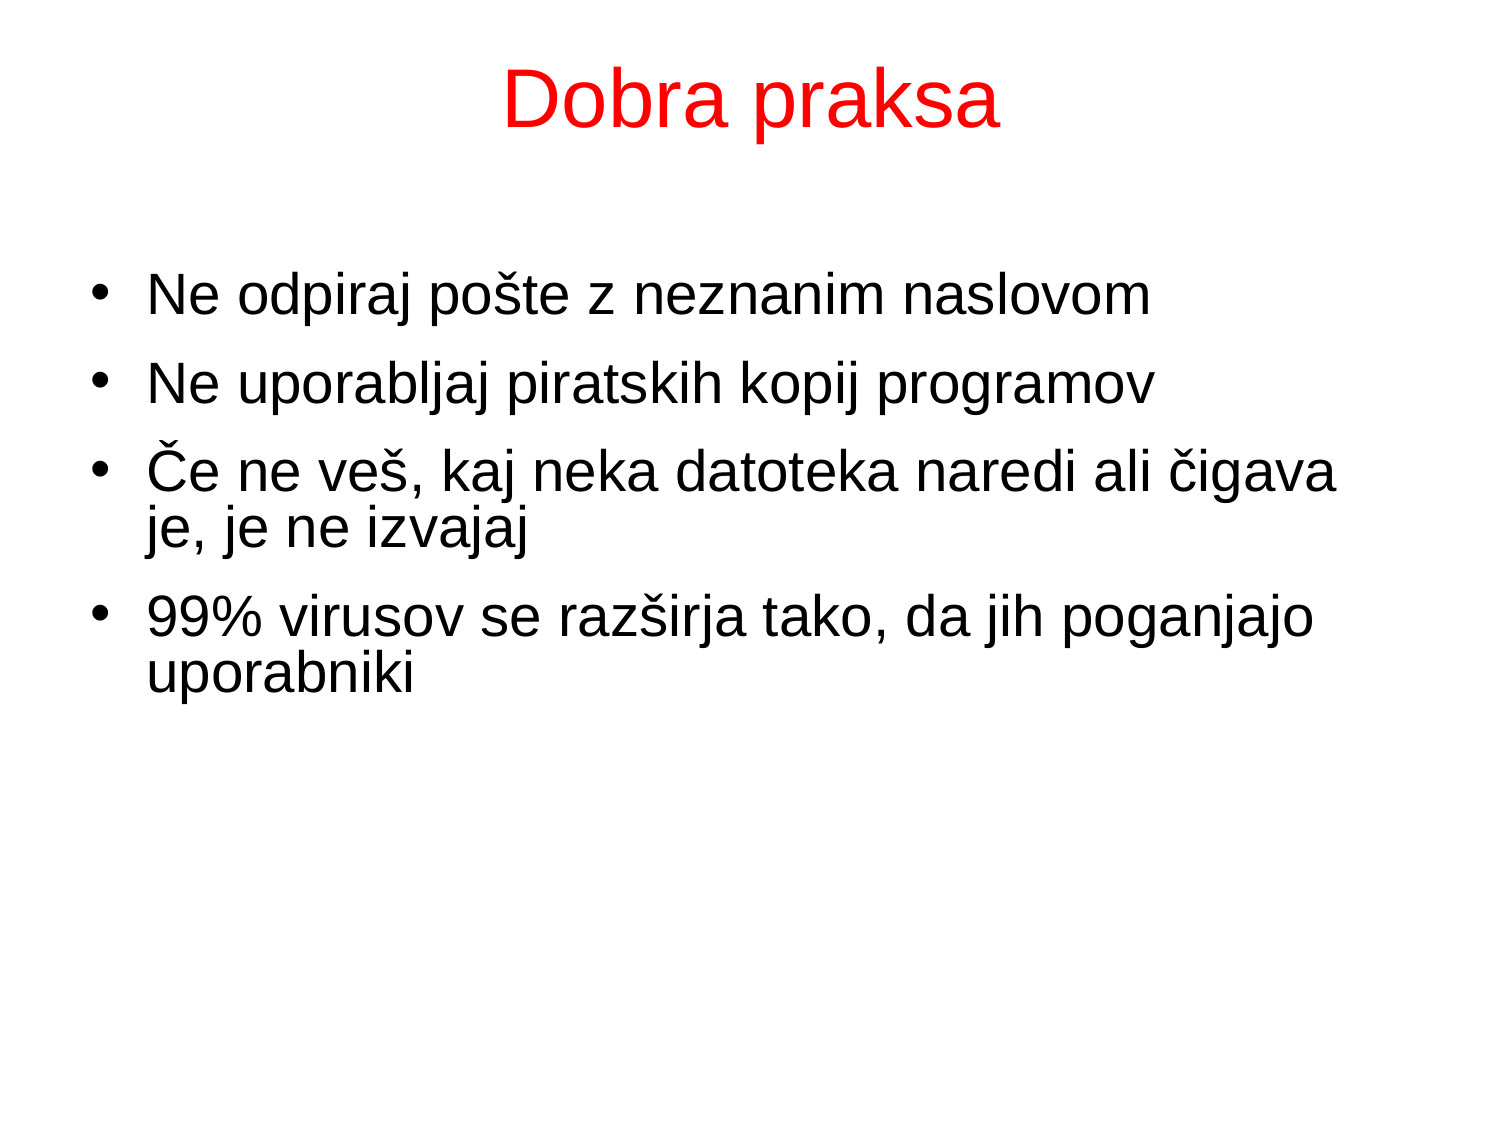

# Dobra praksa
Ne odpiraj pošte z neznanim naslovom
Ne uporabljaj piratskih kopij programov
Če ne veš, kaj neka datoteka naredi ali čigava je, je ne izvajaj
99% virusov se razširja tako, da jih poganjajo uporabniki